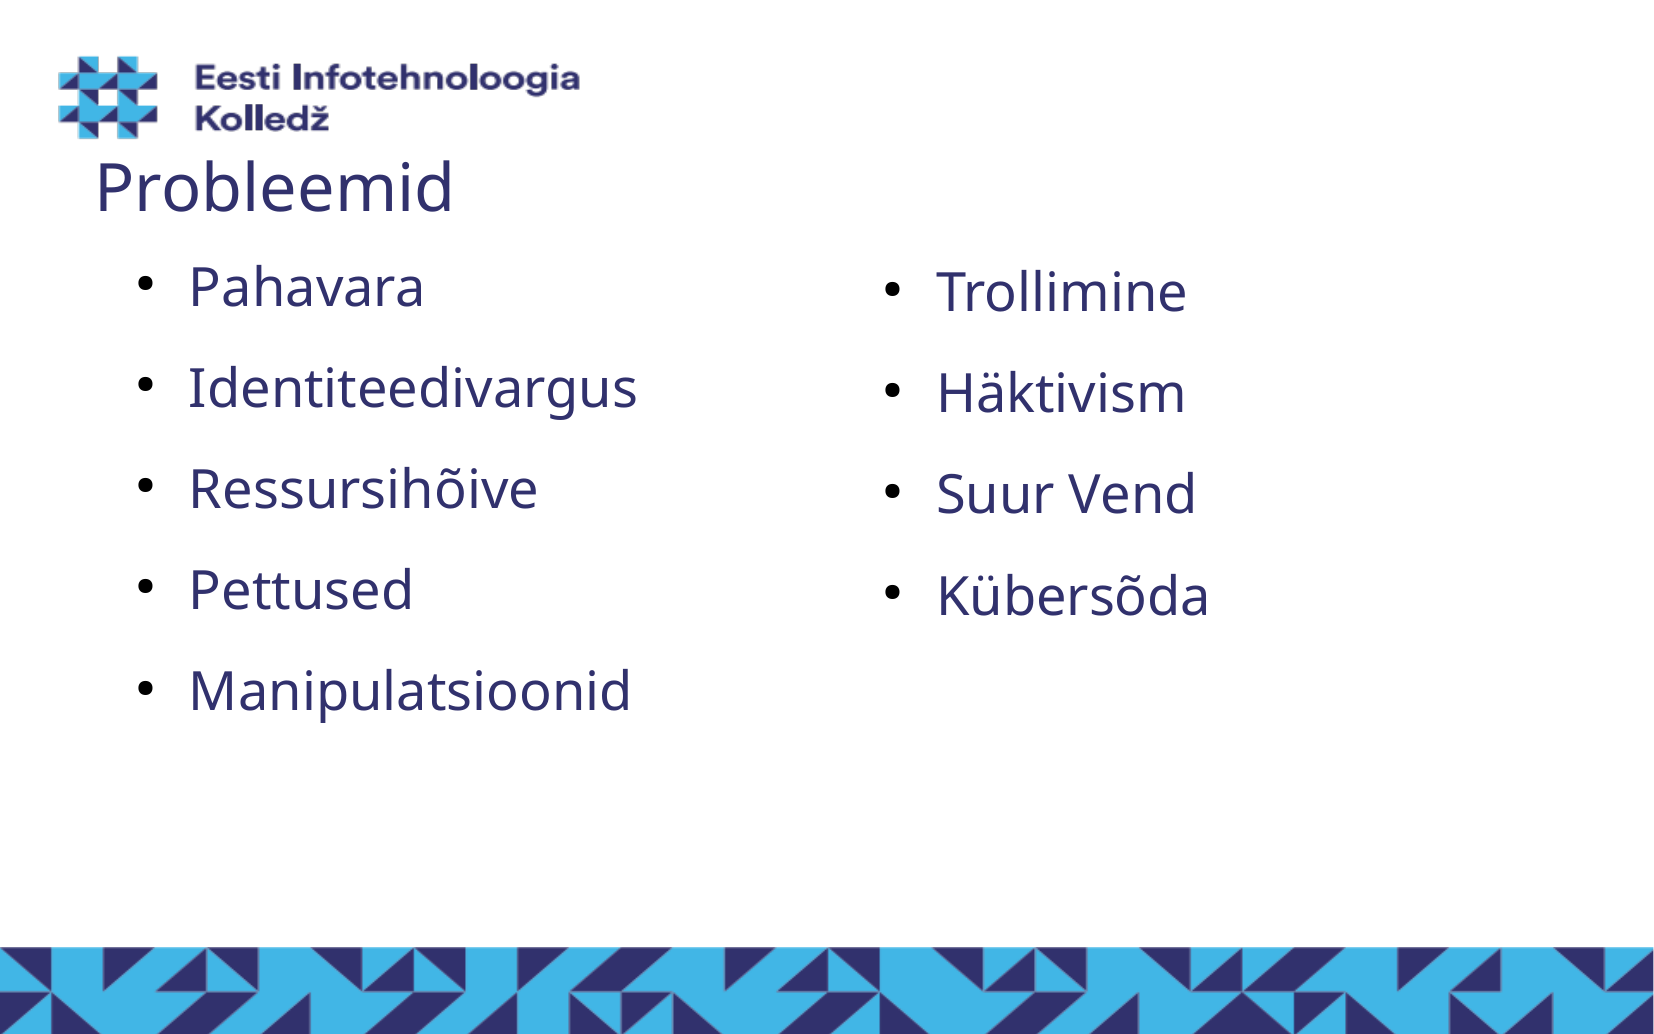

# Probleemid
Pahavara
Identiteedivargus
Ressursihõive
Pettused
Manipulatsioonid
Trollimine
Häktivism
Suur Vend
Kübersõda